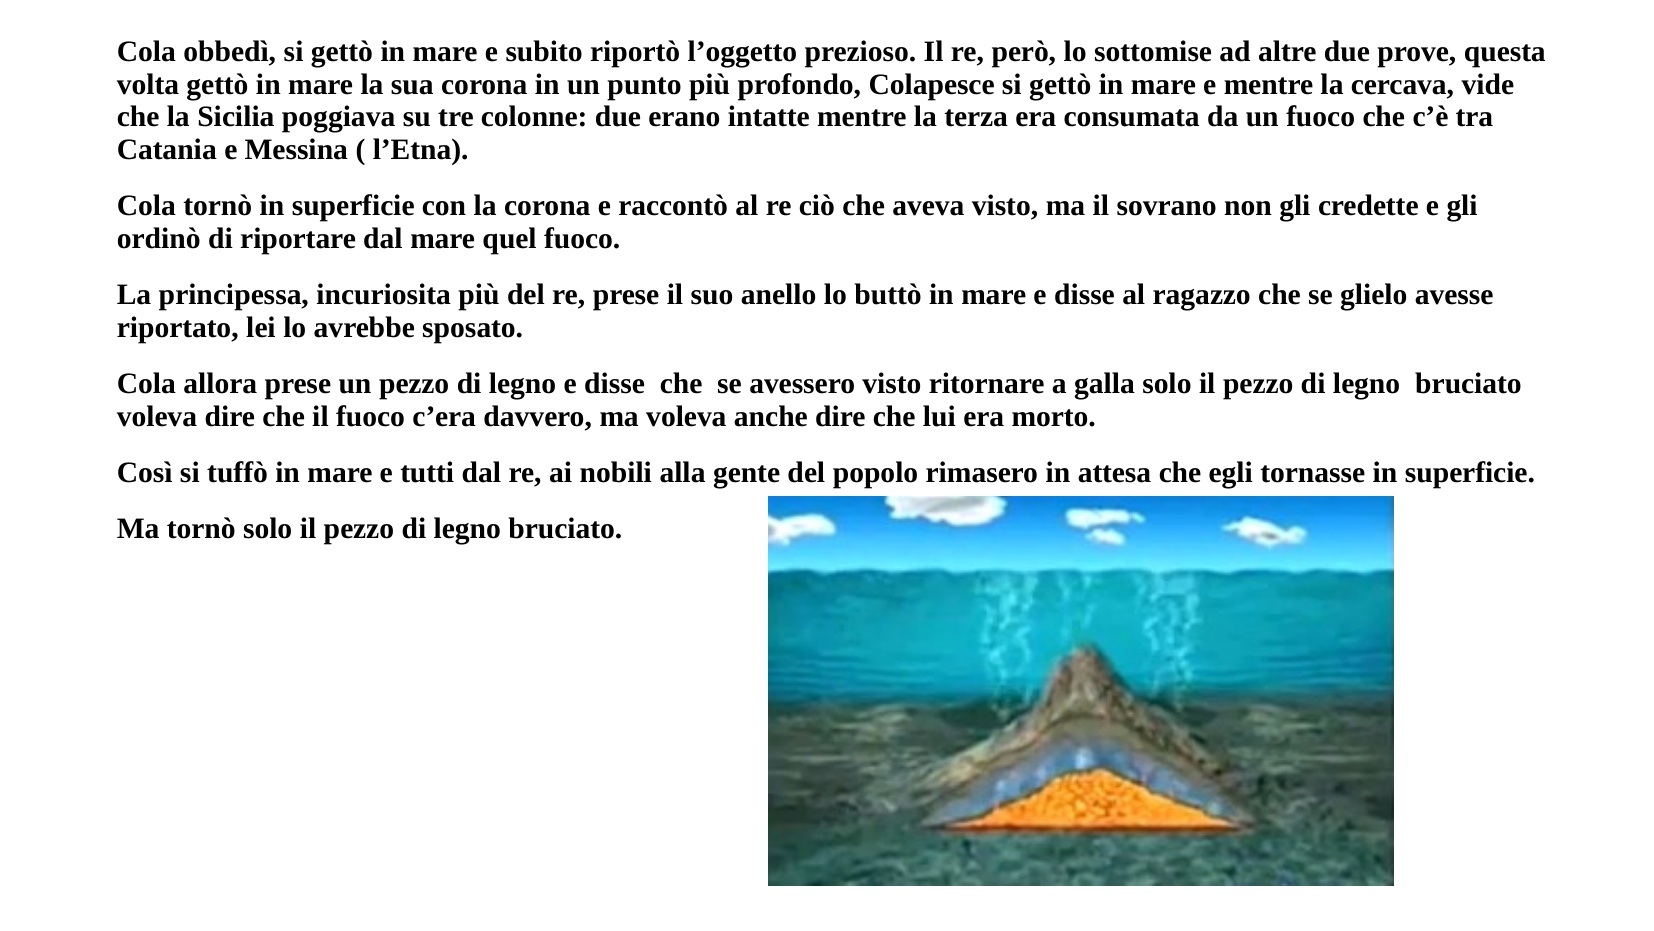

# Cola obbedì, si gettò in mare e subito riportò l’oggetto prezioso. Il re, però, lo sottomise ad altre due prove, questa volta gettò in mare la sua corona in un punto più profondo, Colapesce si gettò in mare e mentre la cercava, vide che la Sicilia poggiava su tre colonne: due erano intatte mentre la terza era consumata da un fuoco che c’è tra Catania e Messina ( l’Etna).
Cola tornò in superficie con la corona e raccontò al re ciò che aveva visto, ma il sovrano non gli credette e gli ordinò di riportare dal mare quel fuoco.
La principessa, incuriosita più del re, prese il suo anello lo buttò in mare e disse al ragazzo che se glielo avesse riportato, lei lo avrebbe sposato.
Cola allora prese un pezzo di legno e disse che se avessero visto ritornare a galla solo il pezzo di legno bruciato voleva dire che il fuoco c’era davvero, ma voleva anche dire che lui era morto.
Così si tuffò in mare e tutti dal re, ai nobili alla gente del popolo rimasero in attesa che egli tornasse in superficie.
Ma tornò solo il pezzo di legno bruciato.